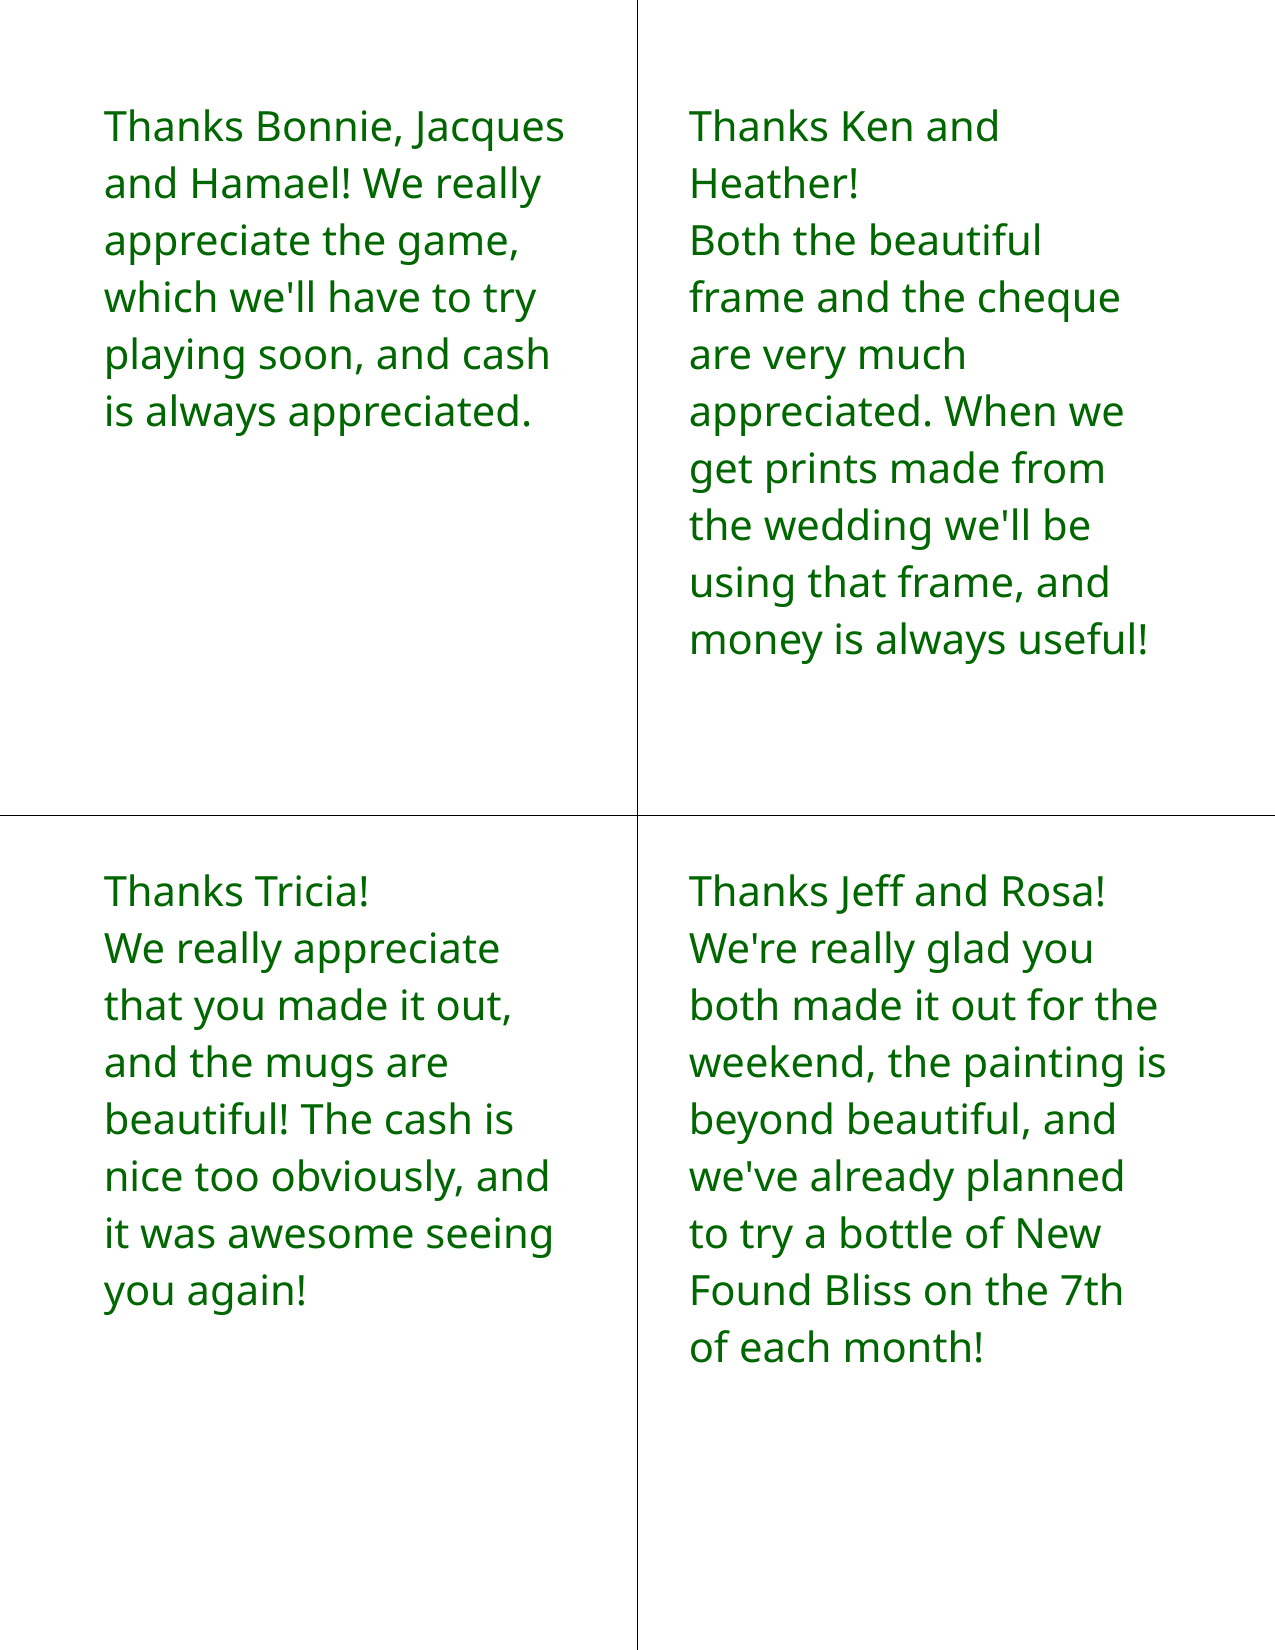

Thanks Bonnie, Jacques and Hamael! We really appreciate the game, which we'll have to try playing soon, and cash is always appreciated.
Thanks Ken and Heather!
Both the beautiful frame and the cheque are very much appreciated. When we get prints made from the wedding we'll be using that frame, and money is always useful!
Thanks Tricia!
We really appreciate that you made it out, and the mugs are beautiful! The cash is nice too obviously, and it was awesome seeing you again!
Thanks Jeff and Rosa!
We're really glad you both made it out for the weekend, the painting is beyond beautiful, and we've already planned to try a bottle of New Found Bliss on the 7th of each month!